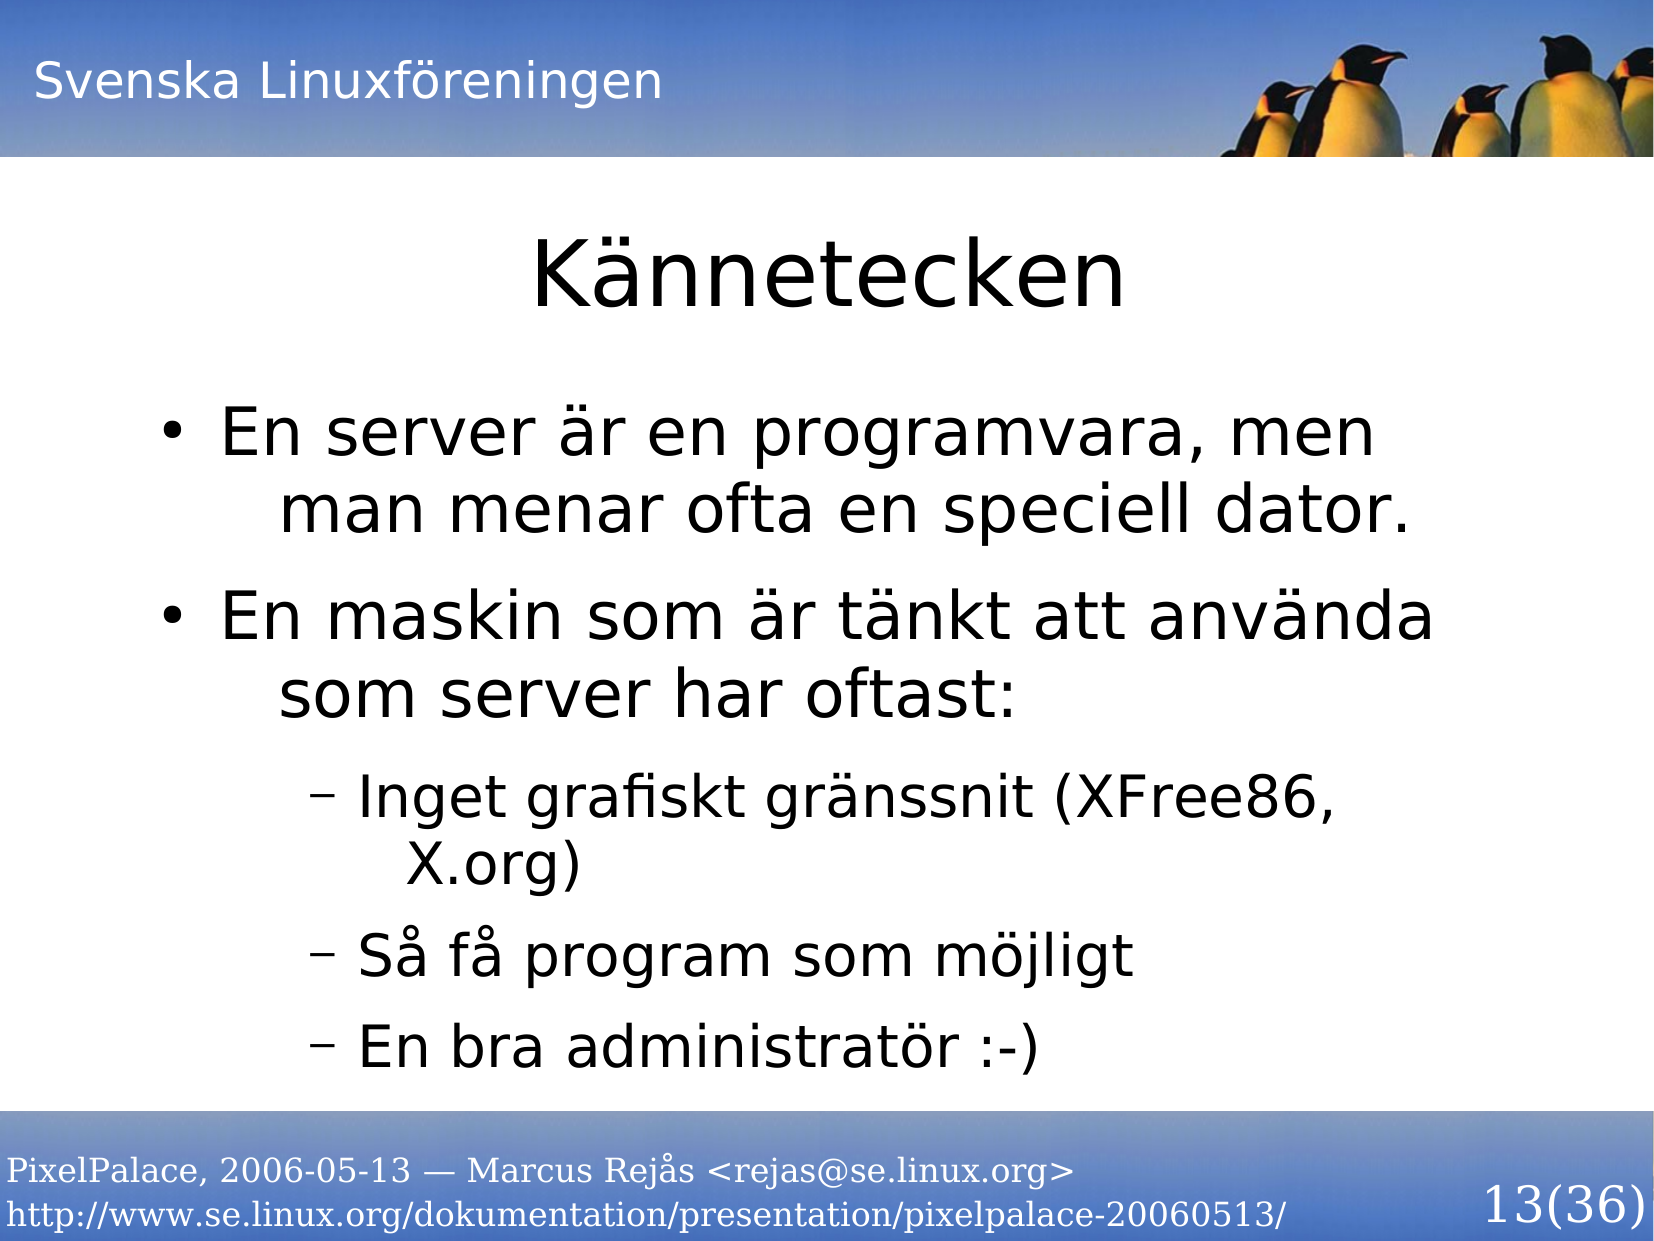

# Kännetecken
En server är en programvara, men man menar ofta en speciell dator.
En maskin som är tänkt att använda som server har oftast:
Inget grafiskt gränssnit (XFree86, X.org)
Så få program som möjligt
En bra administratör :-)